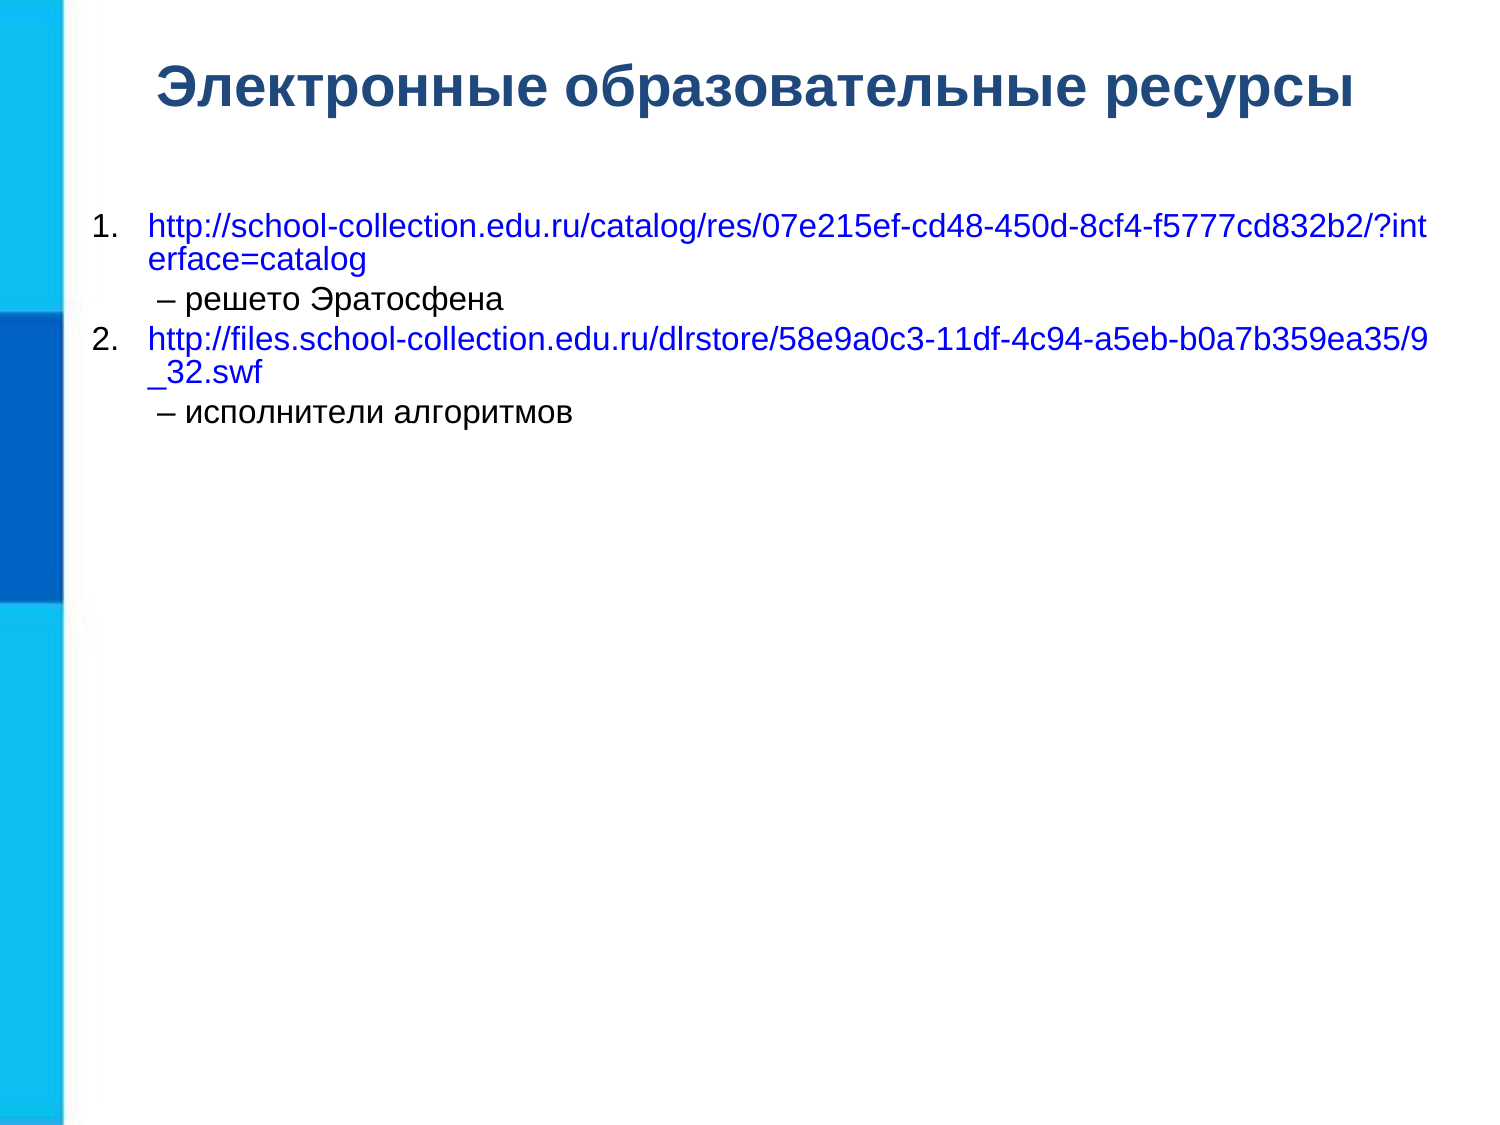

Электронные образовательные ресурсы
http://school-collection.edu.ru/catalog/res/07e215ef-cd48-450d-8cf4-f5777cd832b2/?interface=catalog – решето Эратосфена
http://files.school-collection.edu.ru/dlrstore/58e9a0c3-11df-4c94-a5eb-b0a7b359ea35/9_32.swf – исполнители алгоритмов